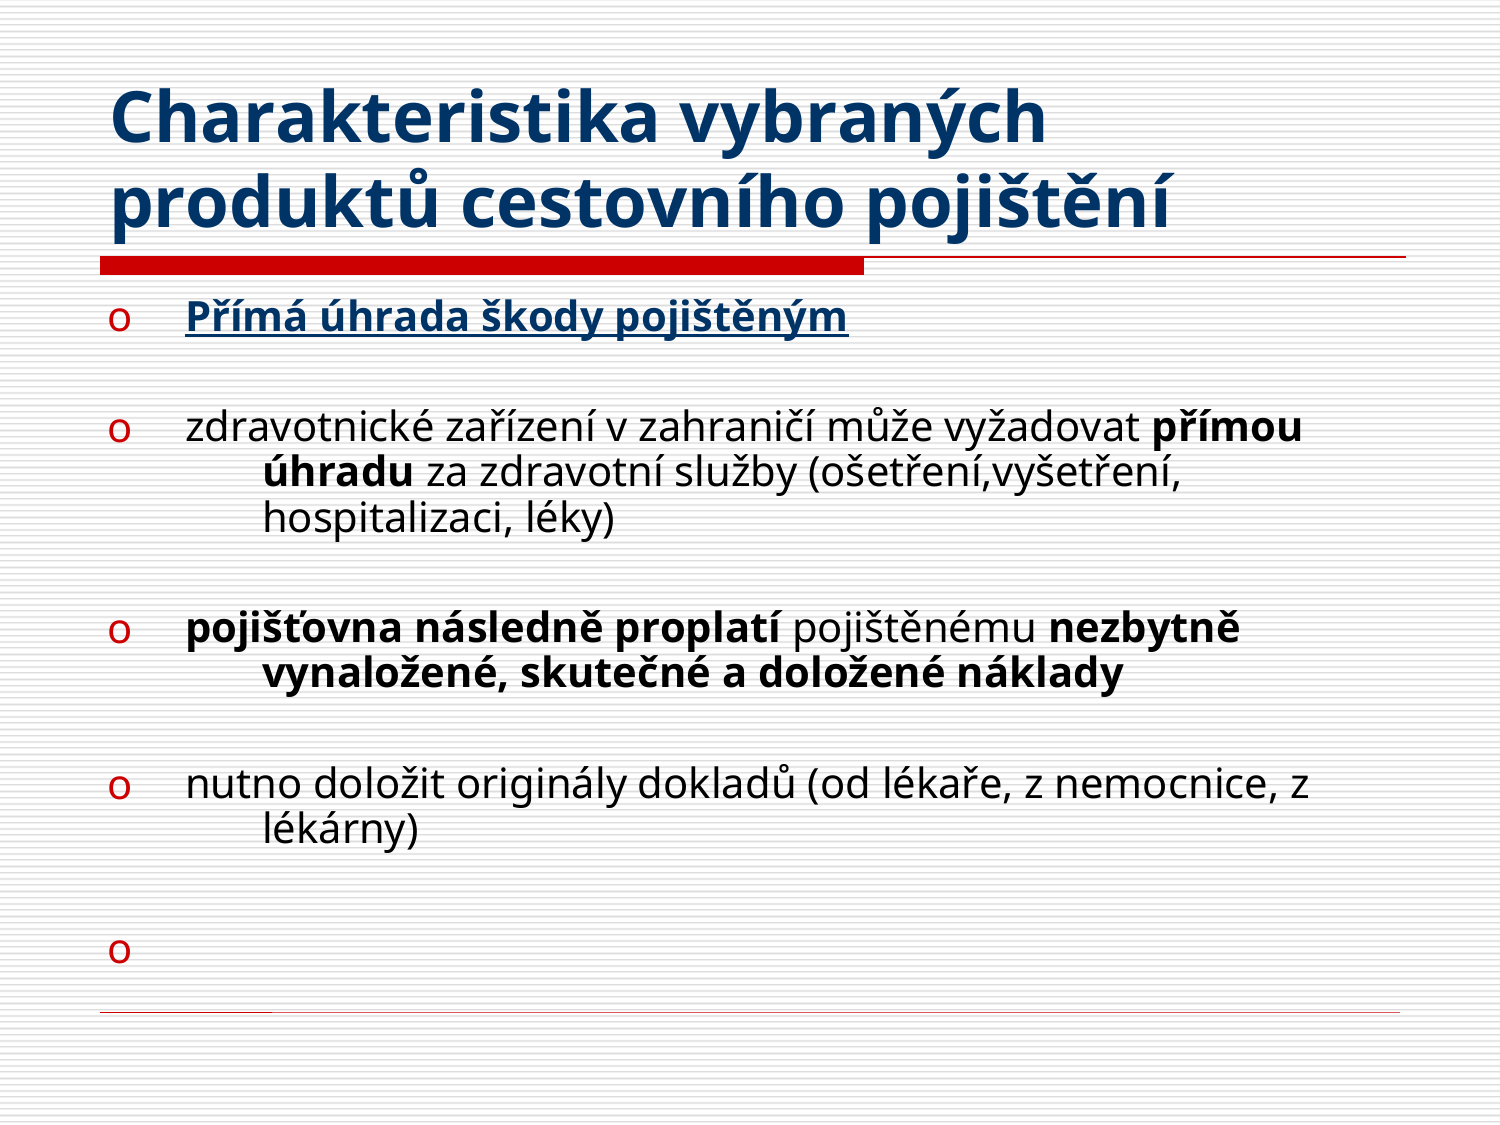

# Charakteristika vybraných produktů cestovního pojištění
Přímá úhrada škody pojištěným
zdravotnické zařízení v zahraničí může vyžadovat přímou úhradu za zdravotní služby (ošetření,vyšetření, hospitalizaci, léky)
pojišťovna následně proplatí pojištěnému nezbytně vynaložené, skutečné a doložené náklady
nutno doložit originály dokladů (od lékaře, z nemocnice, z lékárny)